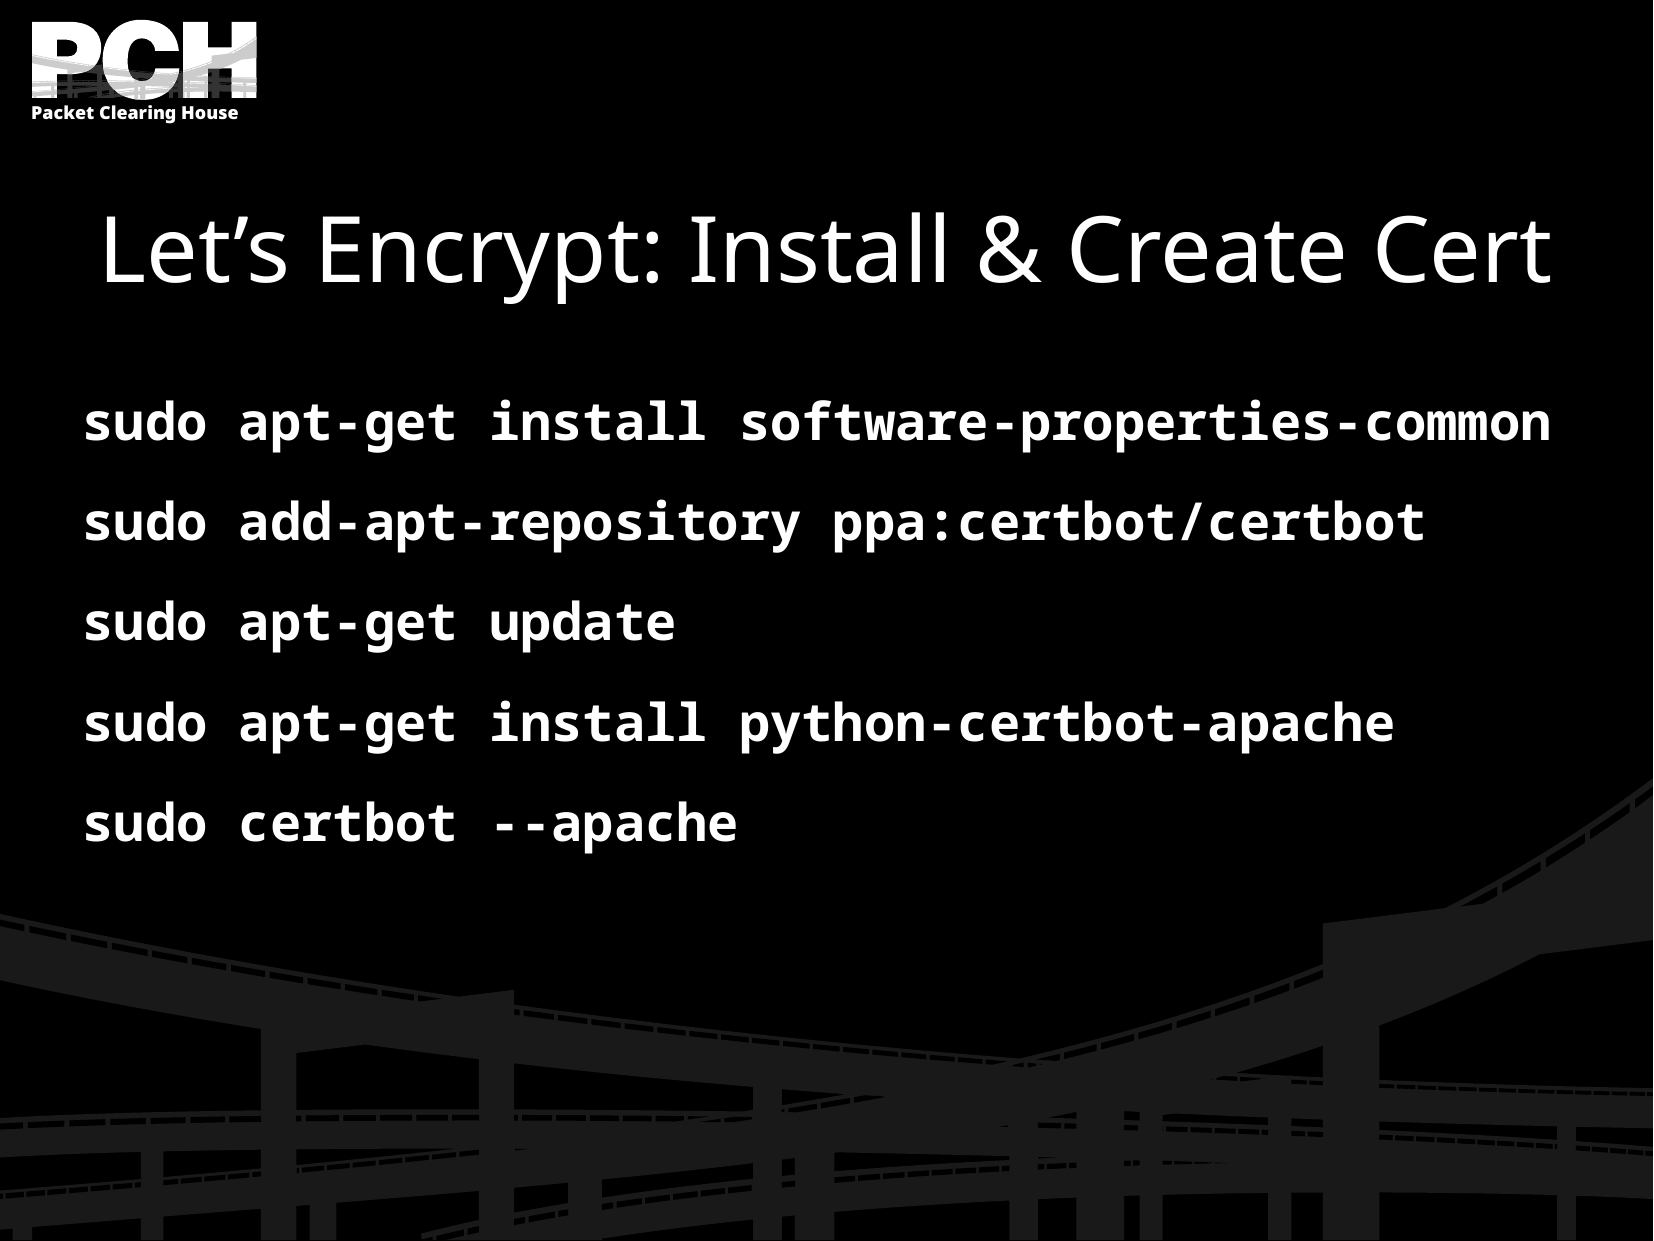

# Let’s Encrypt: Install & Create Cert
sudo apt-get install software-properties-common
sudo add-apt-repository ppa:certbot/certbot
sudo apt-get update
sudo apt-get install python-certbot-apache
sudo certbot --apache